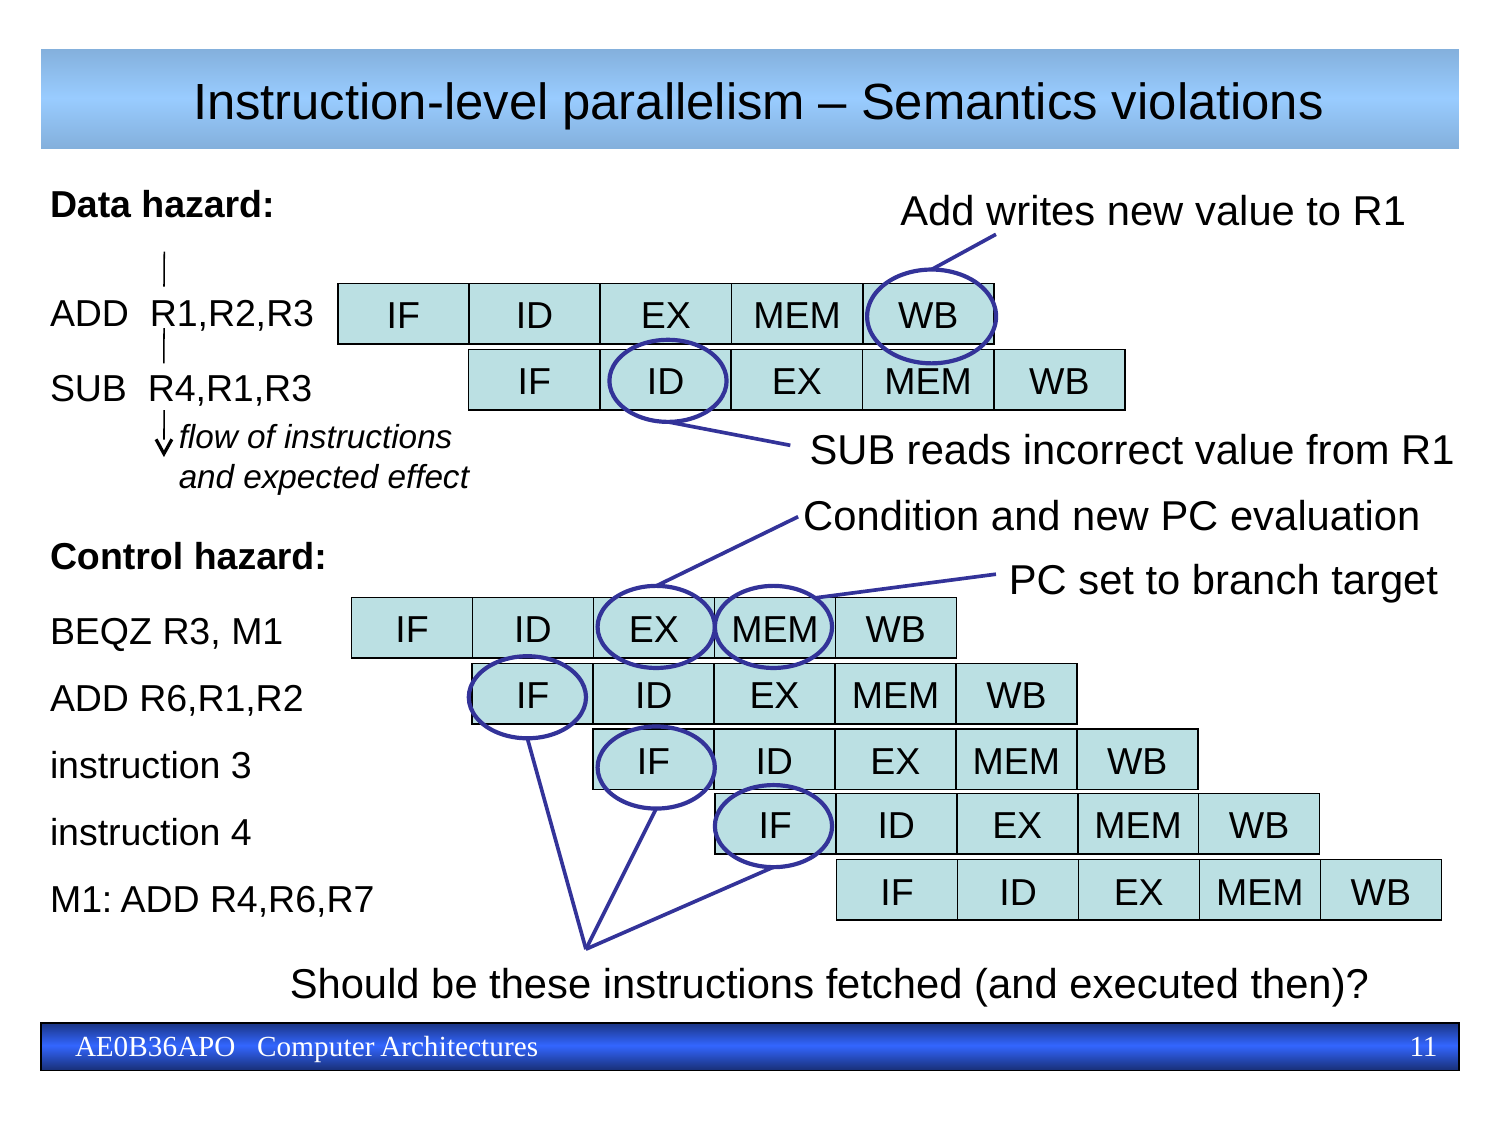

# Instruction-level parallelism – Semantics violations
Data hazard:
ADD R1,R2,R3
SUB R4,R1,R3
Control hazard:
BEQZ R3, M1
ADD R6,R1,R2
instruction 3
instruction 4
M1: ADD R4,R6,R7
Add writes new value to R1
IF
ID
EX
MEM
WB
IF
ID
EX
MEM
WB
flow of instructions and expected effect
SUB reads incorrect value from R1
Condition and new PC evaluation
PC set to branch target
IF
ID
EX
MEM
WB
IF
ID
EX
MEM
WB
IF
ID
EX
MEM
WB
IF
ID
EX
MEM
WB
IF
ID
EX
MEM
WB
Should be these instructions fetched (and executed then)?
AE0B36APO Computer Architectures
11